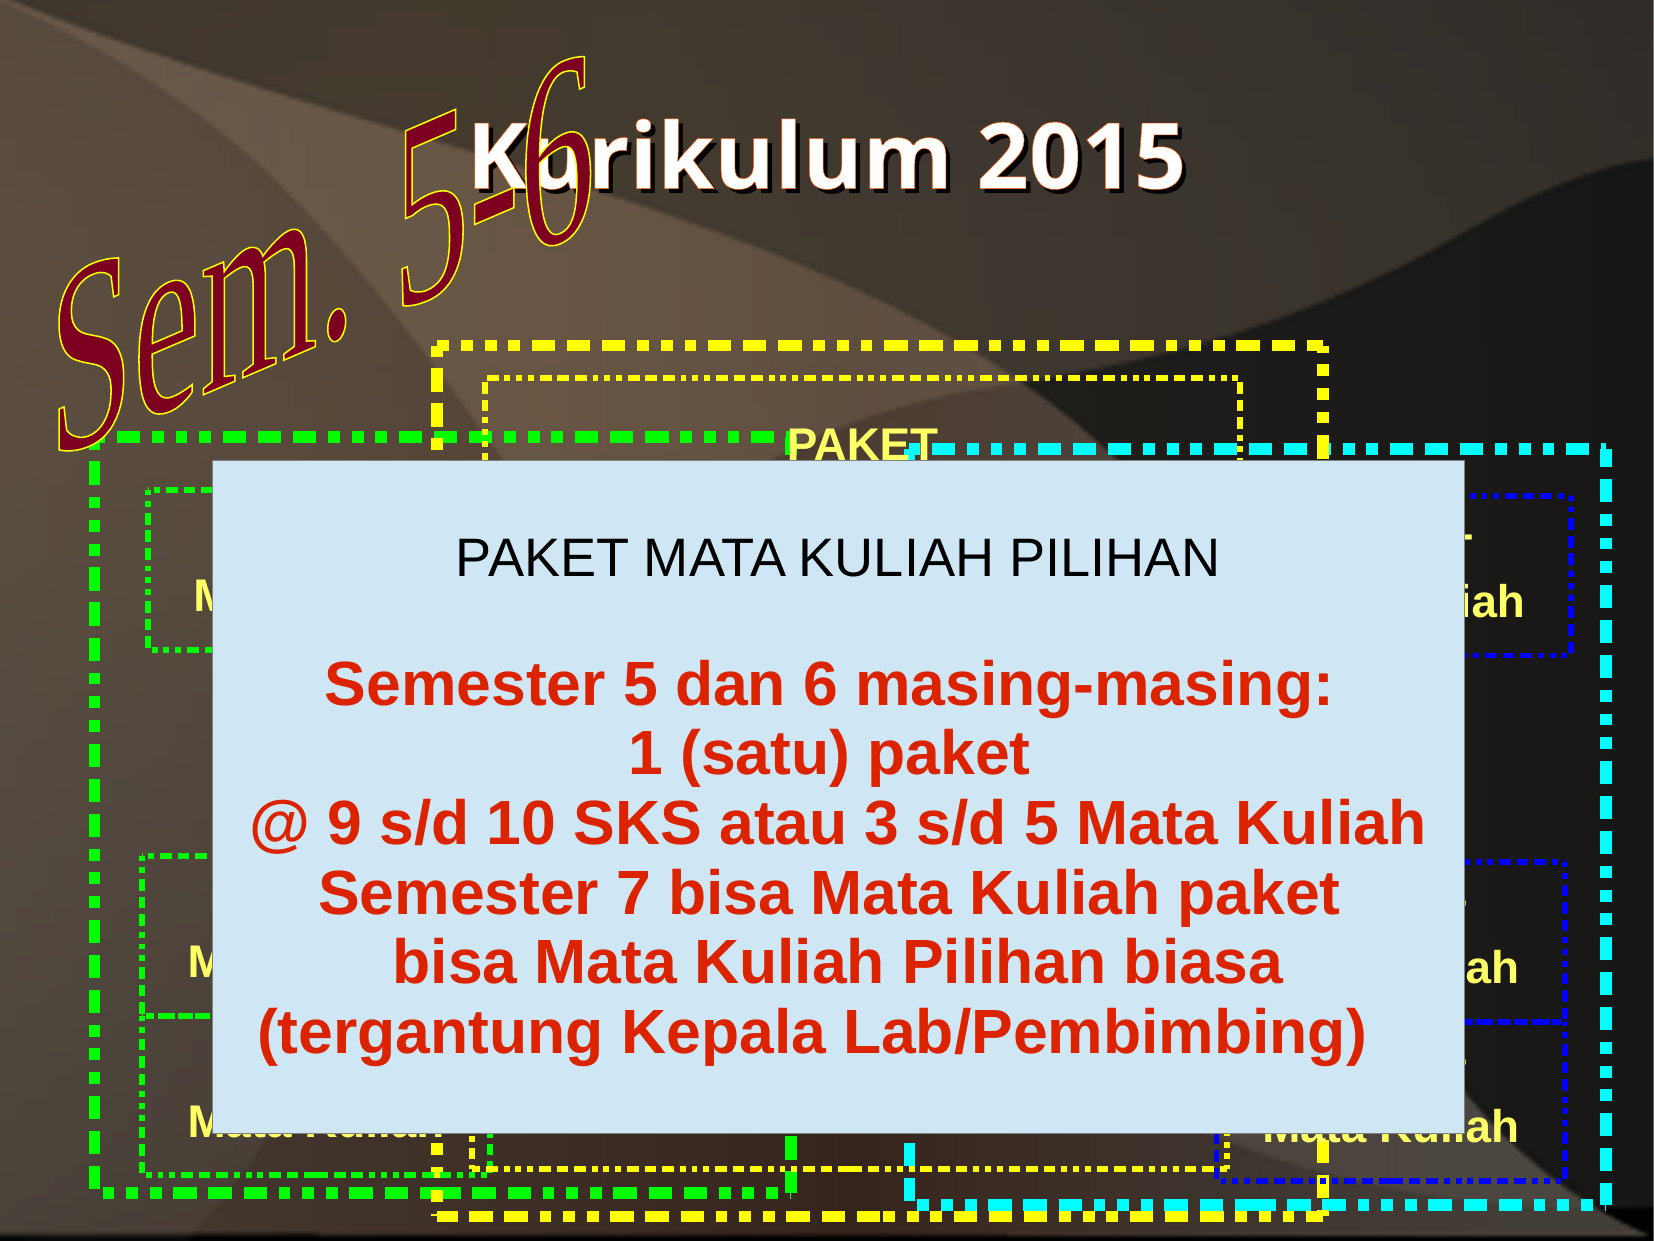

Sem. 5-6
# Kurikulum 2015
KONSENTRASI
TKKE
PAKET
Mata Kuliah
KONSENTRASI
TEL
KONSENTRASI
TT&I
PAKET MATA KULIAH PILIHAN
Semester 5 dan 6 masing-masing:
1 (satu) paket
@ 9 s/d 10 SKS atau 3 s/d 5 Mata Kuliah
Semester 7 bisa Mata Kuliah paket
bisa Mata Kuliah Pilihan biasa
(tergantung Kepala Lab/Pembimbing)
PAKET
Mata Kuliah
PAKET
Mata Kuliah
PAKET
Mata Kuliah
PAKET
Mata Kuliah
PAKET
Mata Kuliah
PAKET
Mata Kuliah
PAKET
Mata Kuliah
PAKET
Mata Kuliah